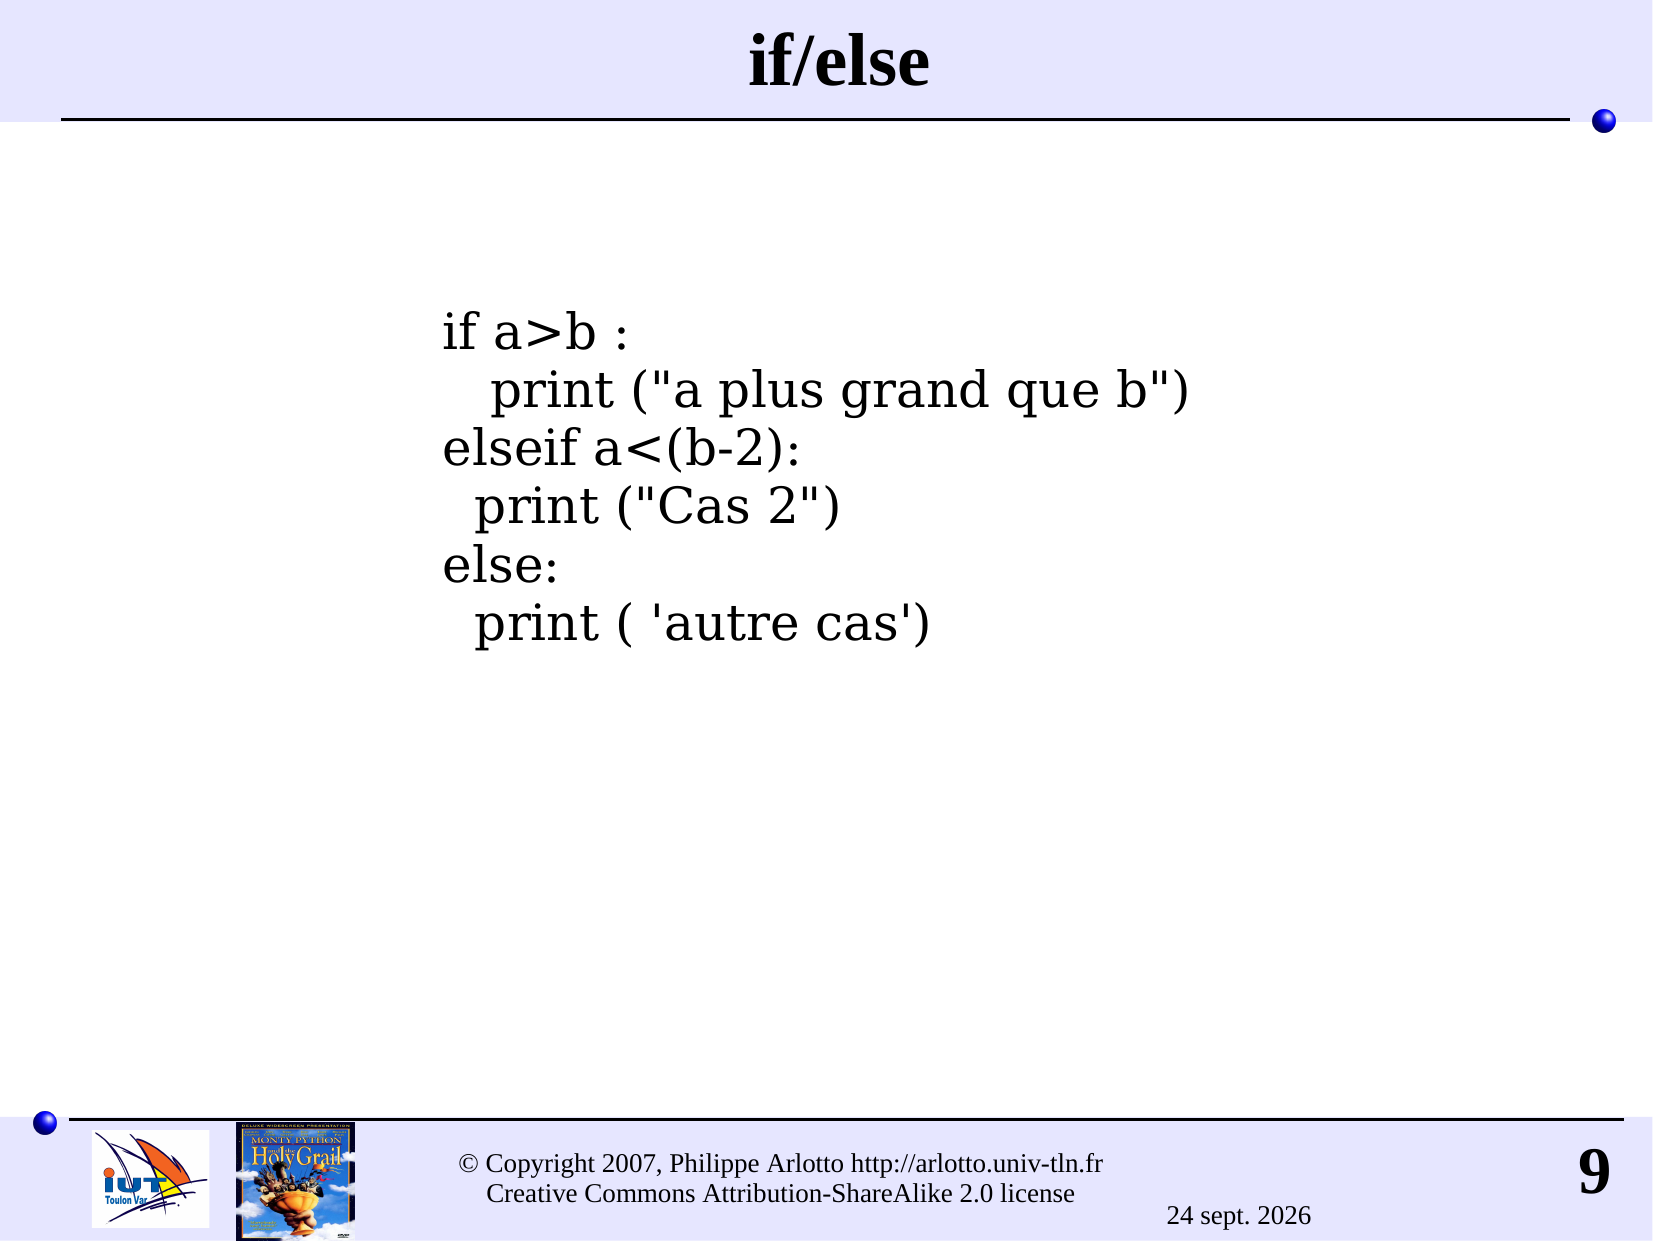

# if/else
if a>b :
 print ("a plus grand que b")
elseif a<(b-2):
 print ("Cas 2")
else:
 print ( 'autre cas')